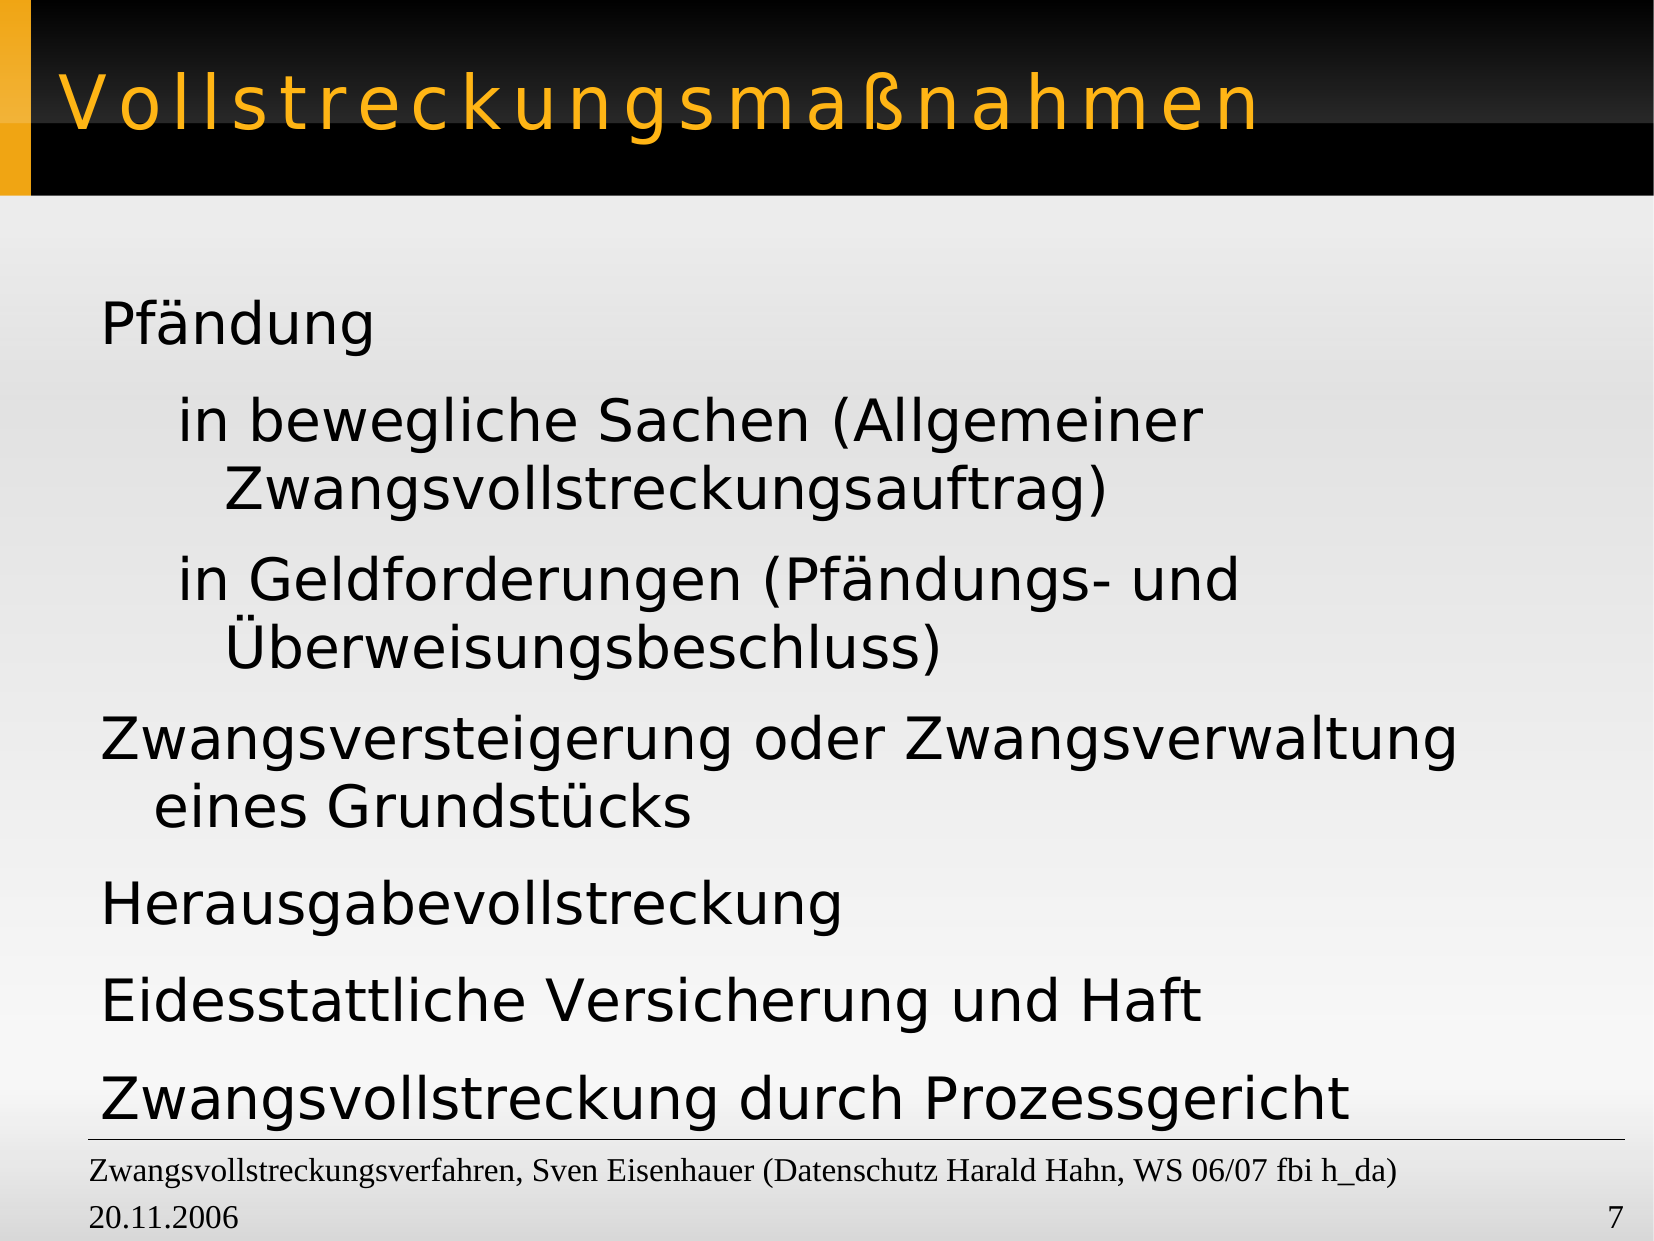

# Vollstreckungsmaßnahmen
Pfändung
in bewegliche Sachen (Allgemeiner Zwangsvollstreckungsauftrag)
in Geldforderungen (Pfändungs- und Überweisungsbeschluss)
Zwangsversteigerung oder Zwangsverwaltung eines Grundstücks
Herausgabevollstreckung
Eidesstattliche Versicherung und Haft
Zwangsvollstreckung durch Prozessgericht
Zwangsvollstreckungsverfahren, Sven Eisenhauer (Datenschutz Harald Hahn, WS 06/07 fbi h_da)
20.11.2006
7